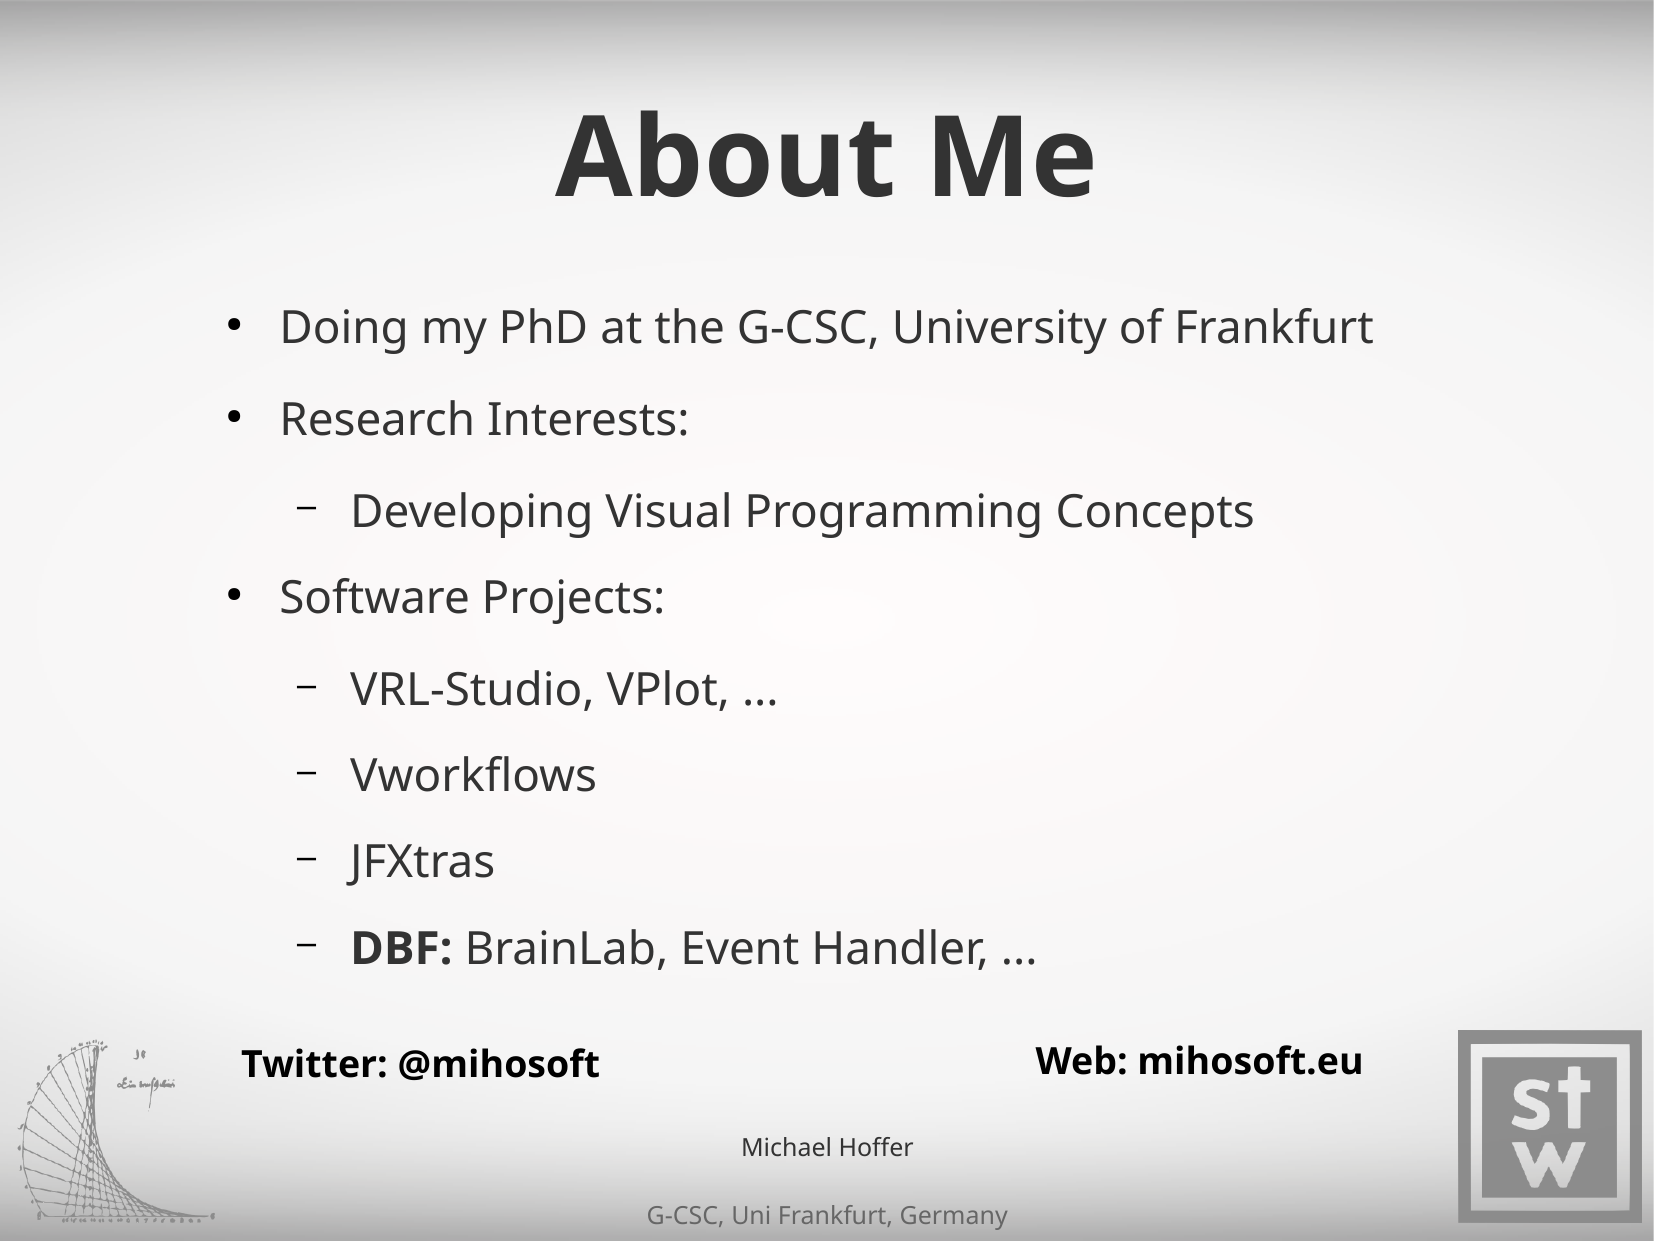

# About Me
Doing my PhD at the G-CSC, University of Frankfurt
Research Interests:
Developing Visual Programming Concepts
Software Projects:
VRL-Studio, VPlot, ...
Vworkflows
JFXtras
DBF: BrainLab, Event Handler, ...
Web: mihosoft.eu
Twitter: @mihosoft